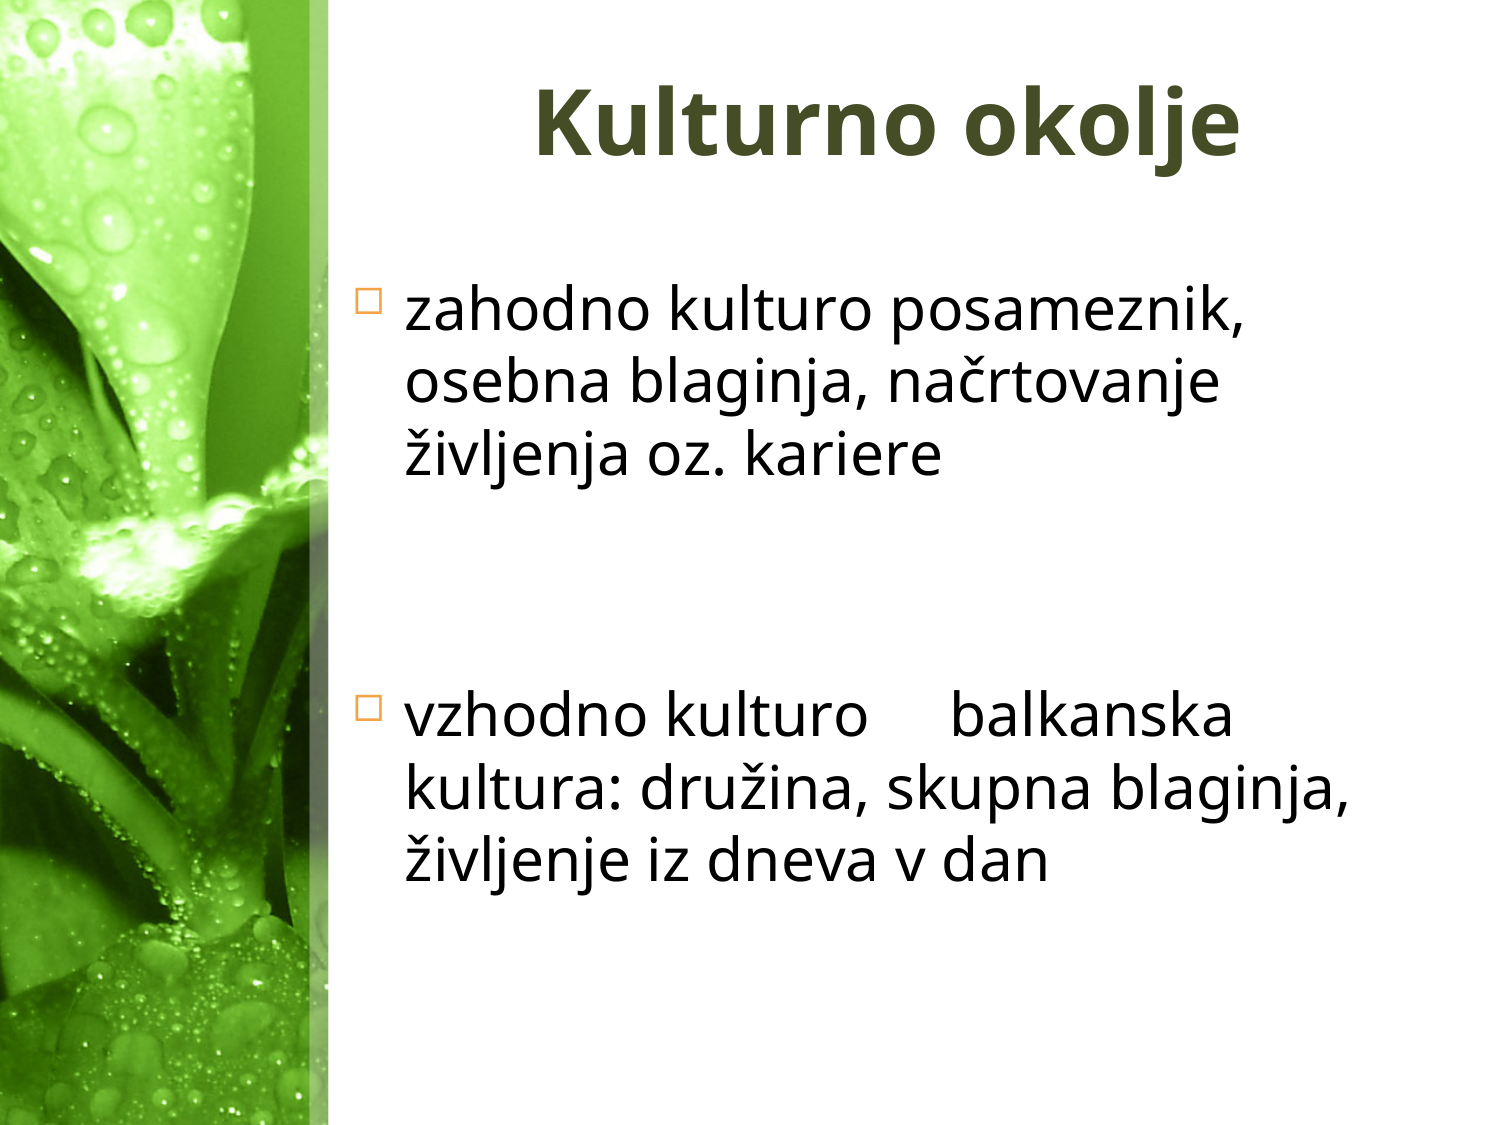

# Kulturno okolje
zahodno kulturo posameznik, osebna blaginja, načrtovanje življenja oz. kariere
vzhodno kulturo balkanska kultura: družina, skupna blaginja, življenje iz dneva v dan